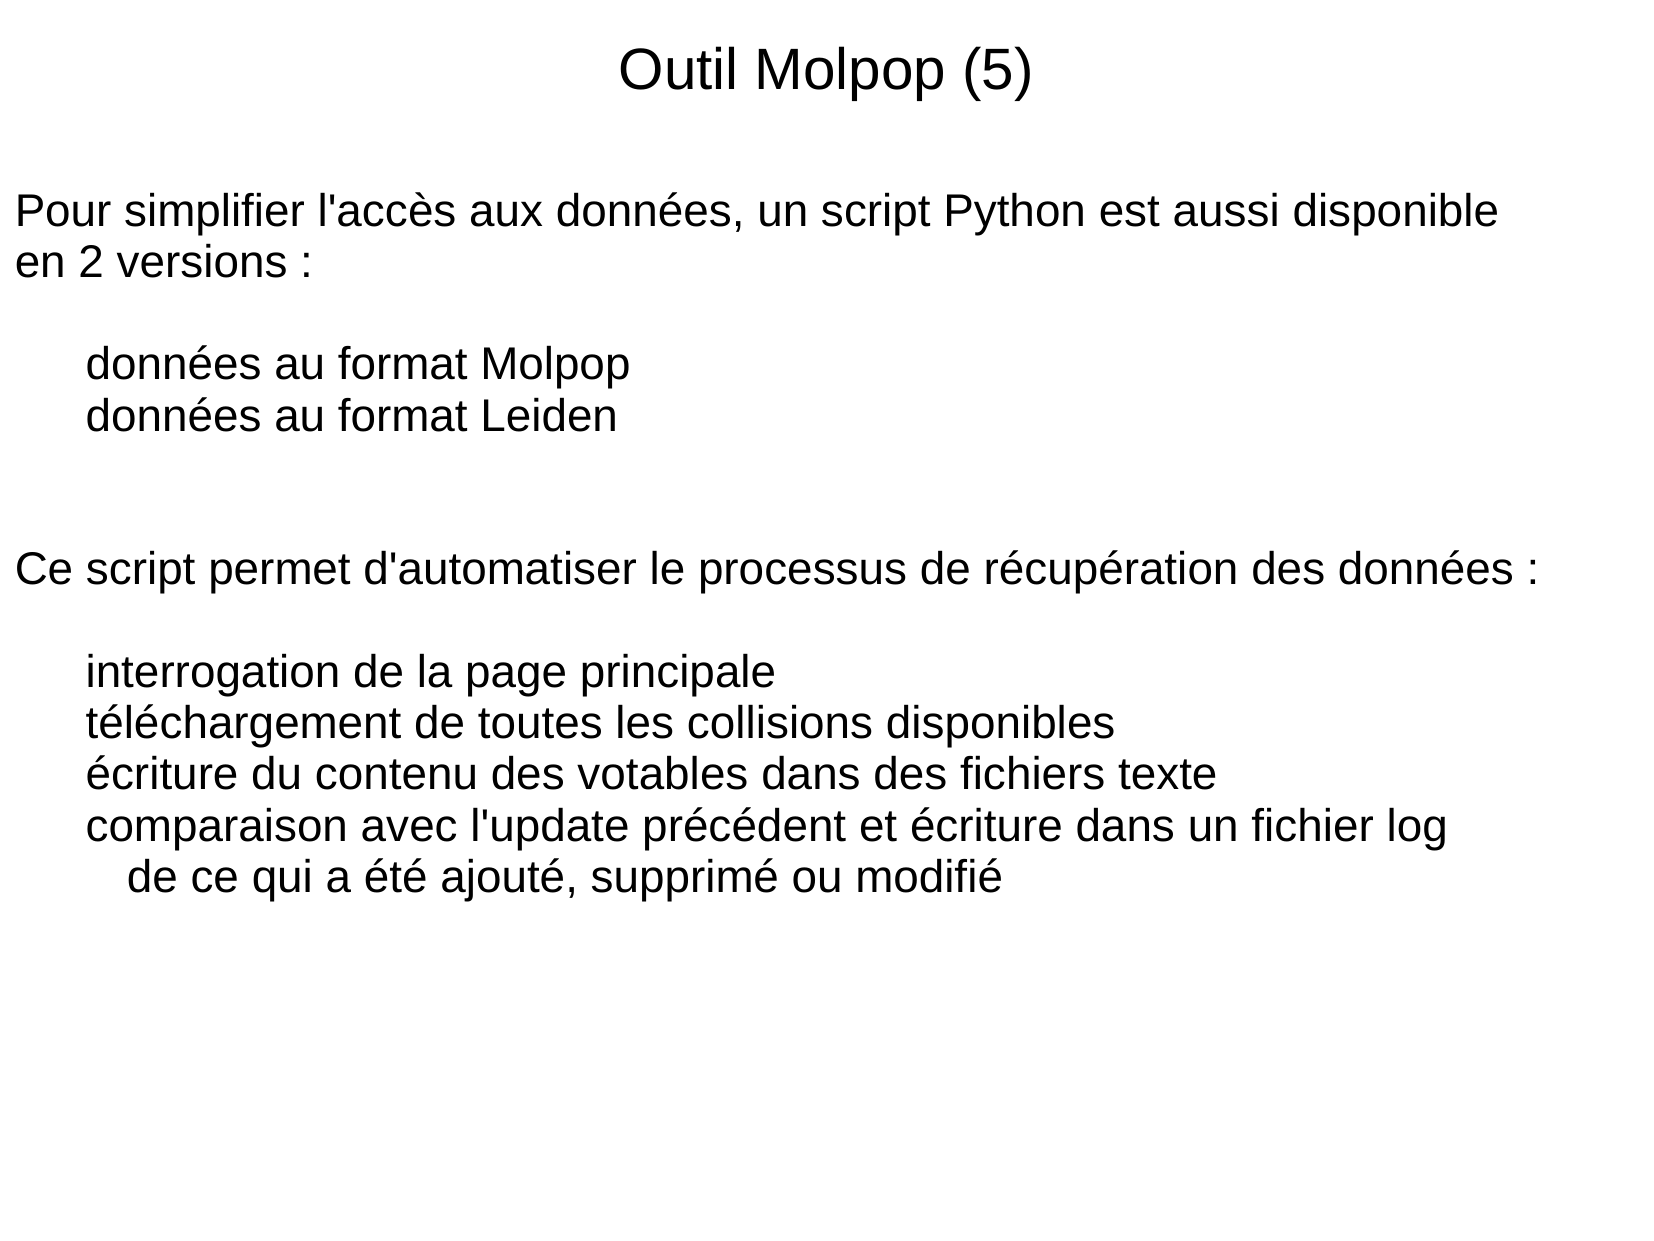

Outil Molpop (5)
Pour simplifier l'accès aux données, un script Python est aussi disponible
en 2 versions :
données au format Molpop
données au format Leiden
Ce script permet d'automatiser le processus de récupération des données :
interrogation de la page principale
téléchargement de toutes les collisions disponibles
écriture du contenu des votables dans des fichiers texte
comparaison avec l'update précédent et écriture dans un fichier log
	 de ce qui a été ajouté, supprimé ou modifié